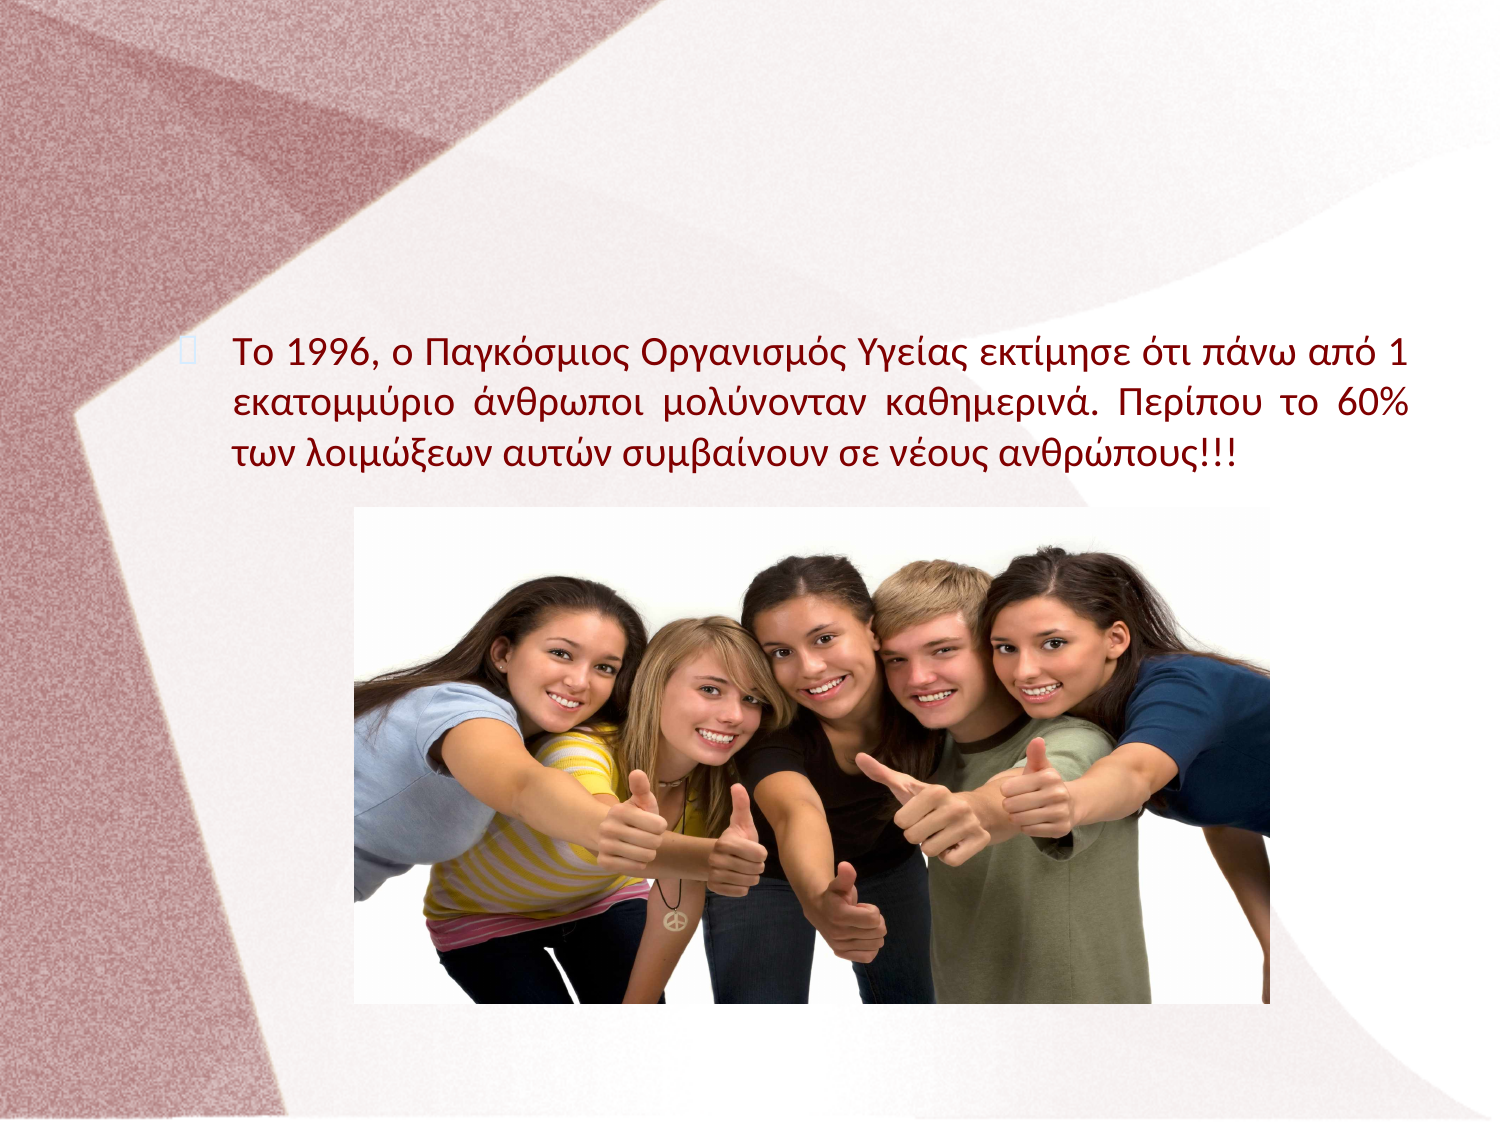

Το 1996, ο Παγκόσμιος Οργανισμός Υγείας εκτίμησε ότι πάνω από 1 εκατομμύριο άνθρωποι μολύνονταν καθημερινά. Περίπου το 60% των λοιμώξεων αυτών συμβαίνουν σε νέους ανθρώπους!!!
#